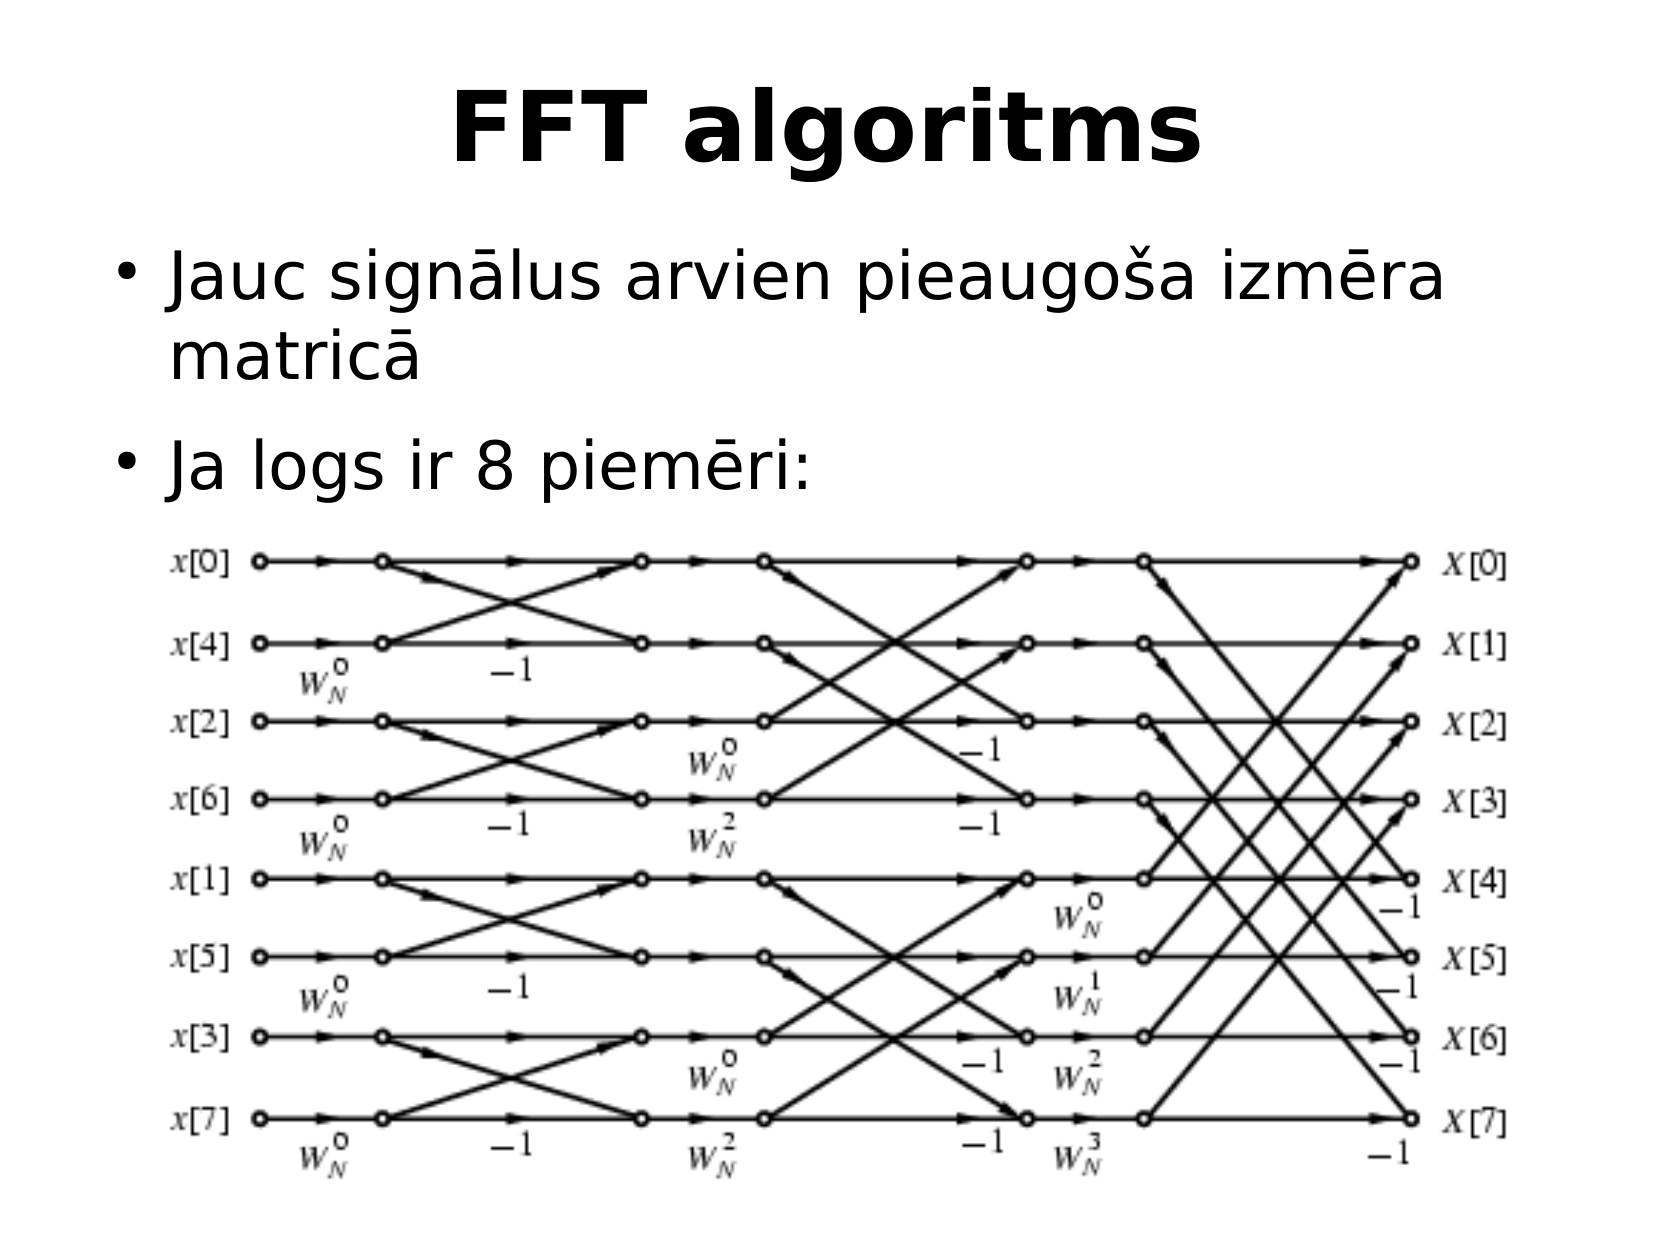

# FFT algoritms
Jauc signālus arvien pieaugoša izmēra matricā
Ja logs ir 8 piemēri: